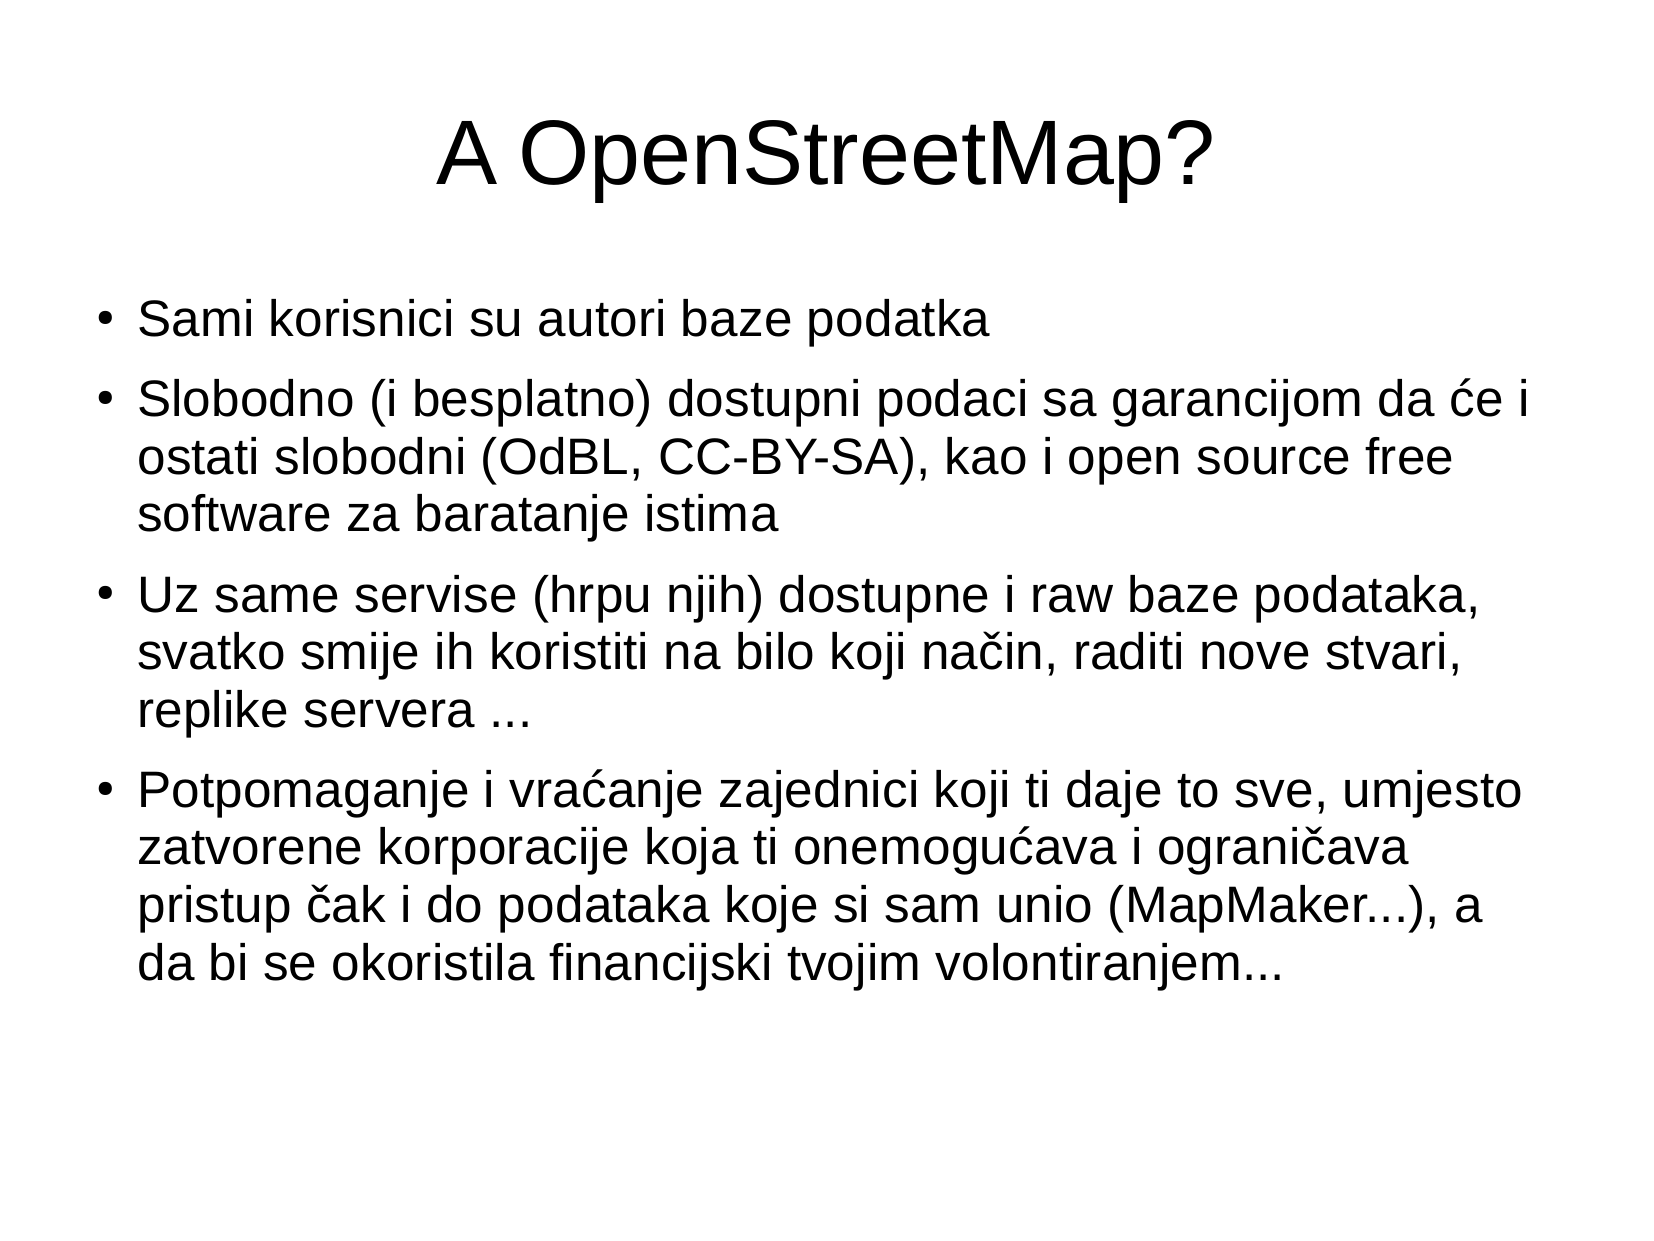

# A OpenStreetMap?
Sami korisnici su autori baze podatka
Slobodno (i besplatno) dostupni podaci sa garancijom da će i ostati slobodni (OdBL, CC-BY-SA), kao i open source free software za baratanje istima
Uz same servise (hrpu njih) dostupne i raw baze podataka, svatko smije ih koristiti na bilo koji način, raditi nove stvari, replike servera ...
Potpomaganje i vraćanje zajednici koji ti daje to sve, umjesto zatvorene korporacije koja ti onemogućava i ograničava pristup čak i do podataka koje si sam unio (MapMaker...), a da bi se okoristila financijski tvojim volontiranjem...